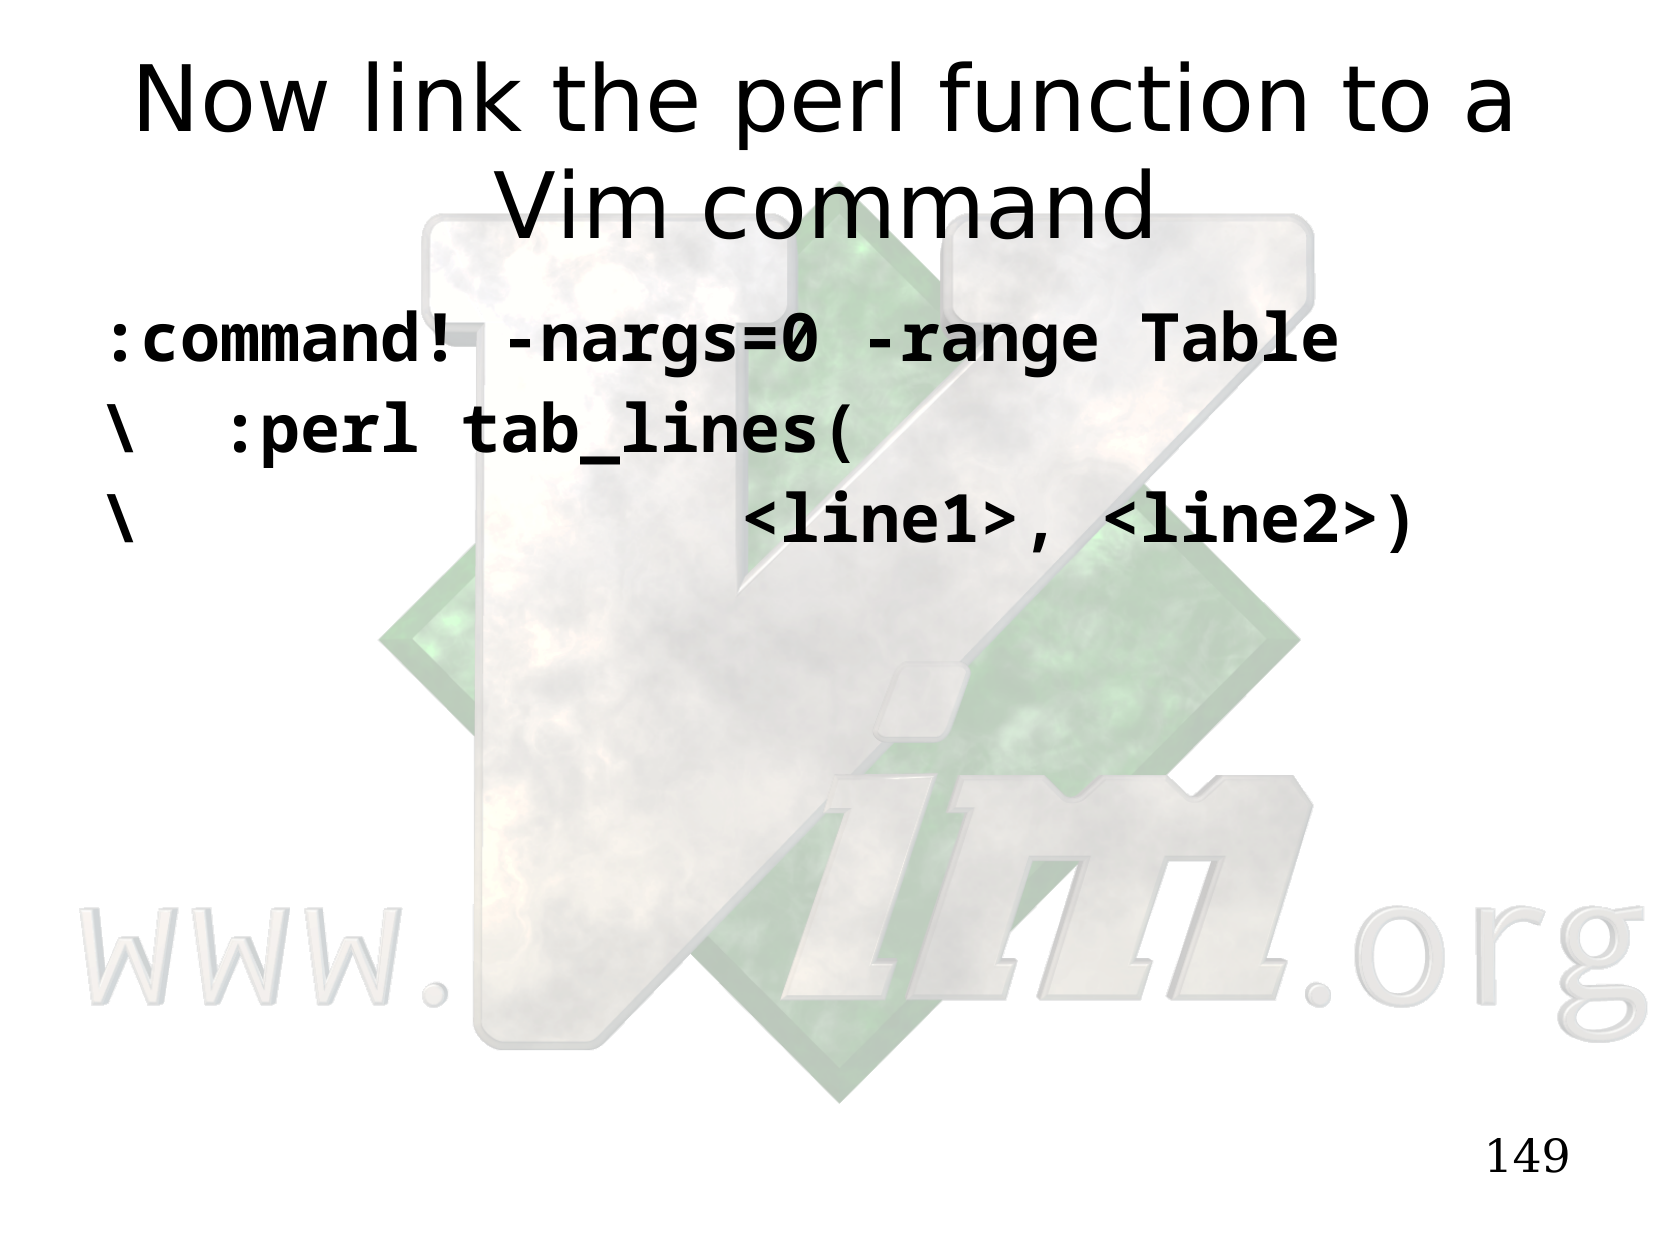

# Now link the perl function to a Vim command
:command! -nargs=0 -range Table
\ :perl tab_lines(
\ <line1>, <line2>)
149